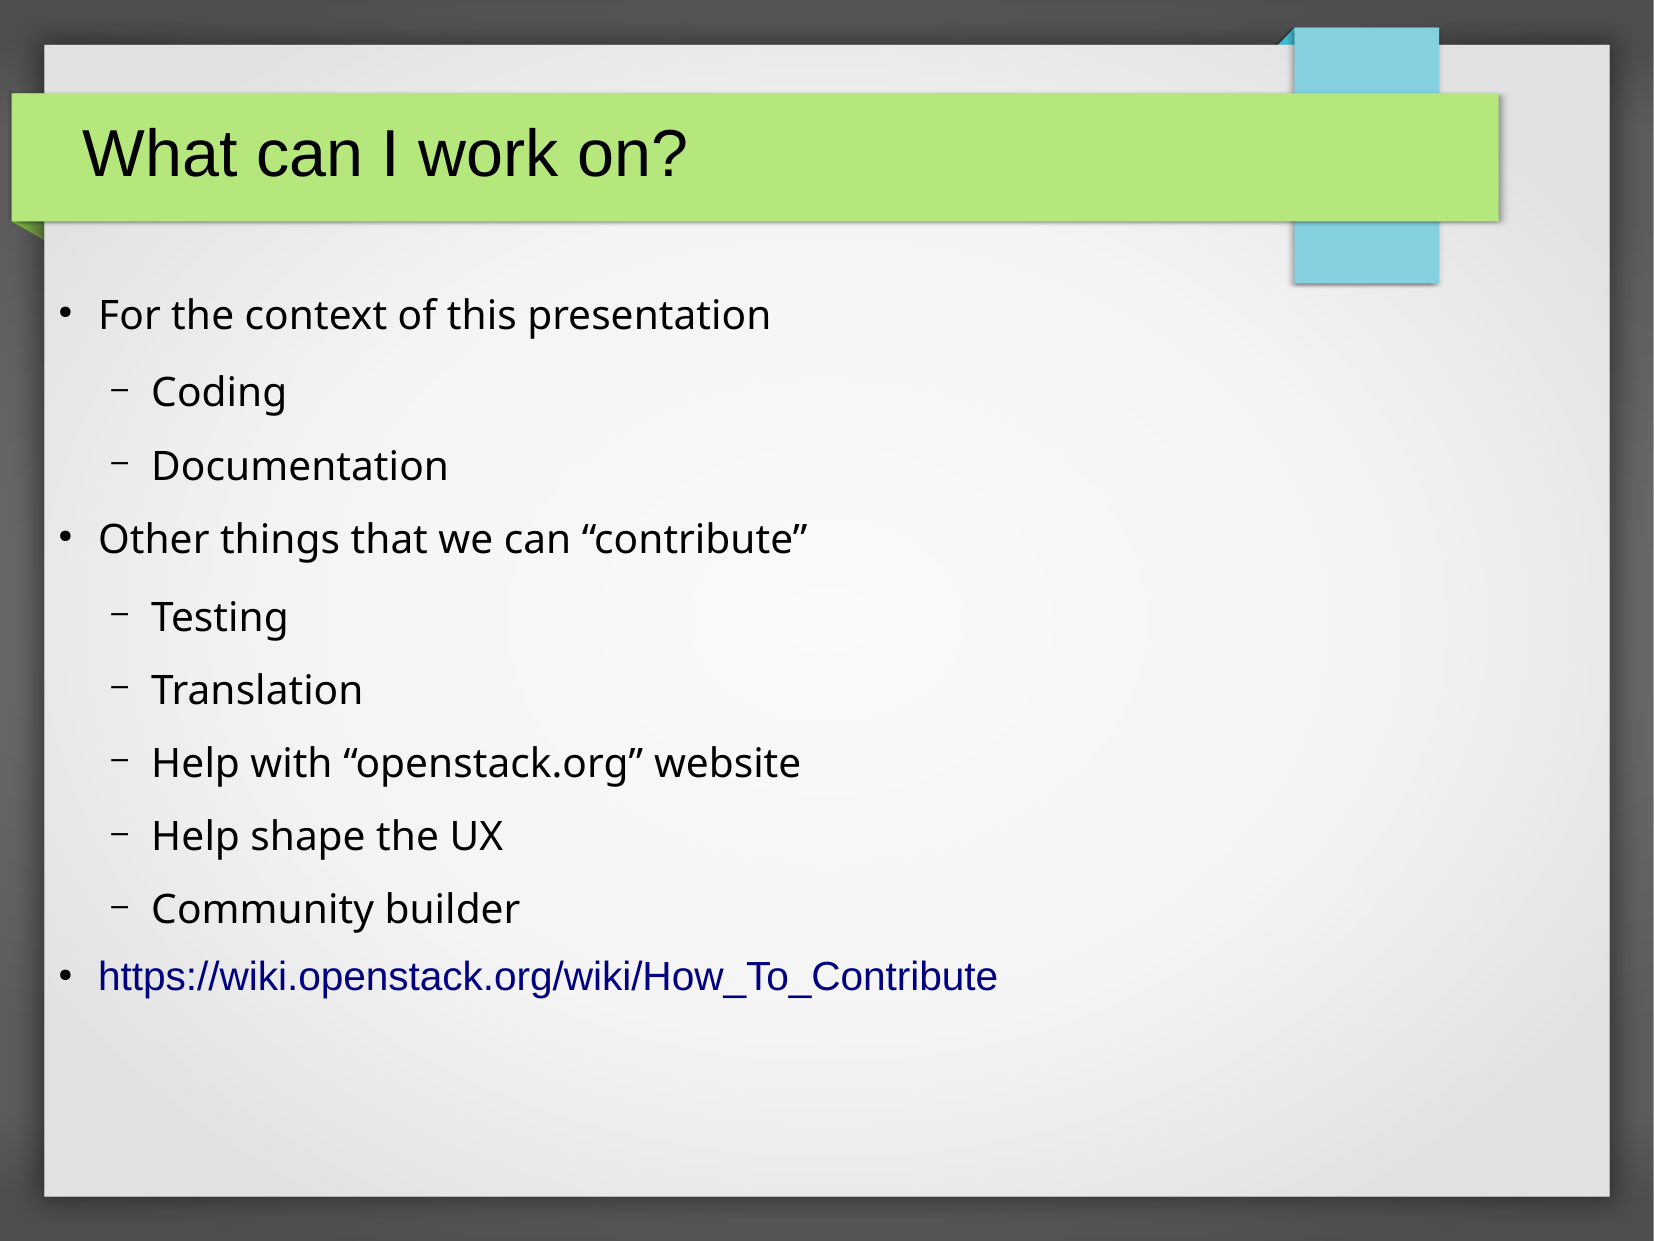

# What can I work on?
For the context of this presentation
Coding
Documentation
Other things that we can “contribute”
Testing
Translation
Help with “openstack.org” website
Help shape the UX
Community builder
https://wiki.openstack.org/wiki/How_To_Contribute